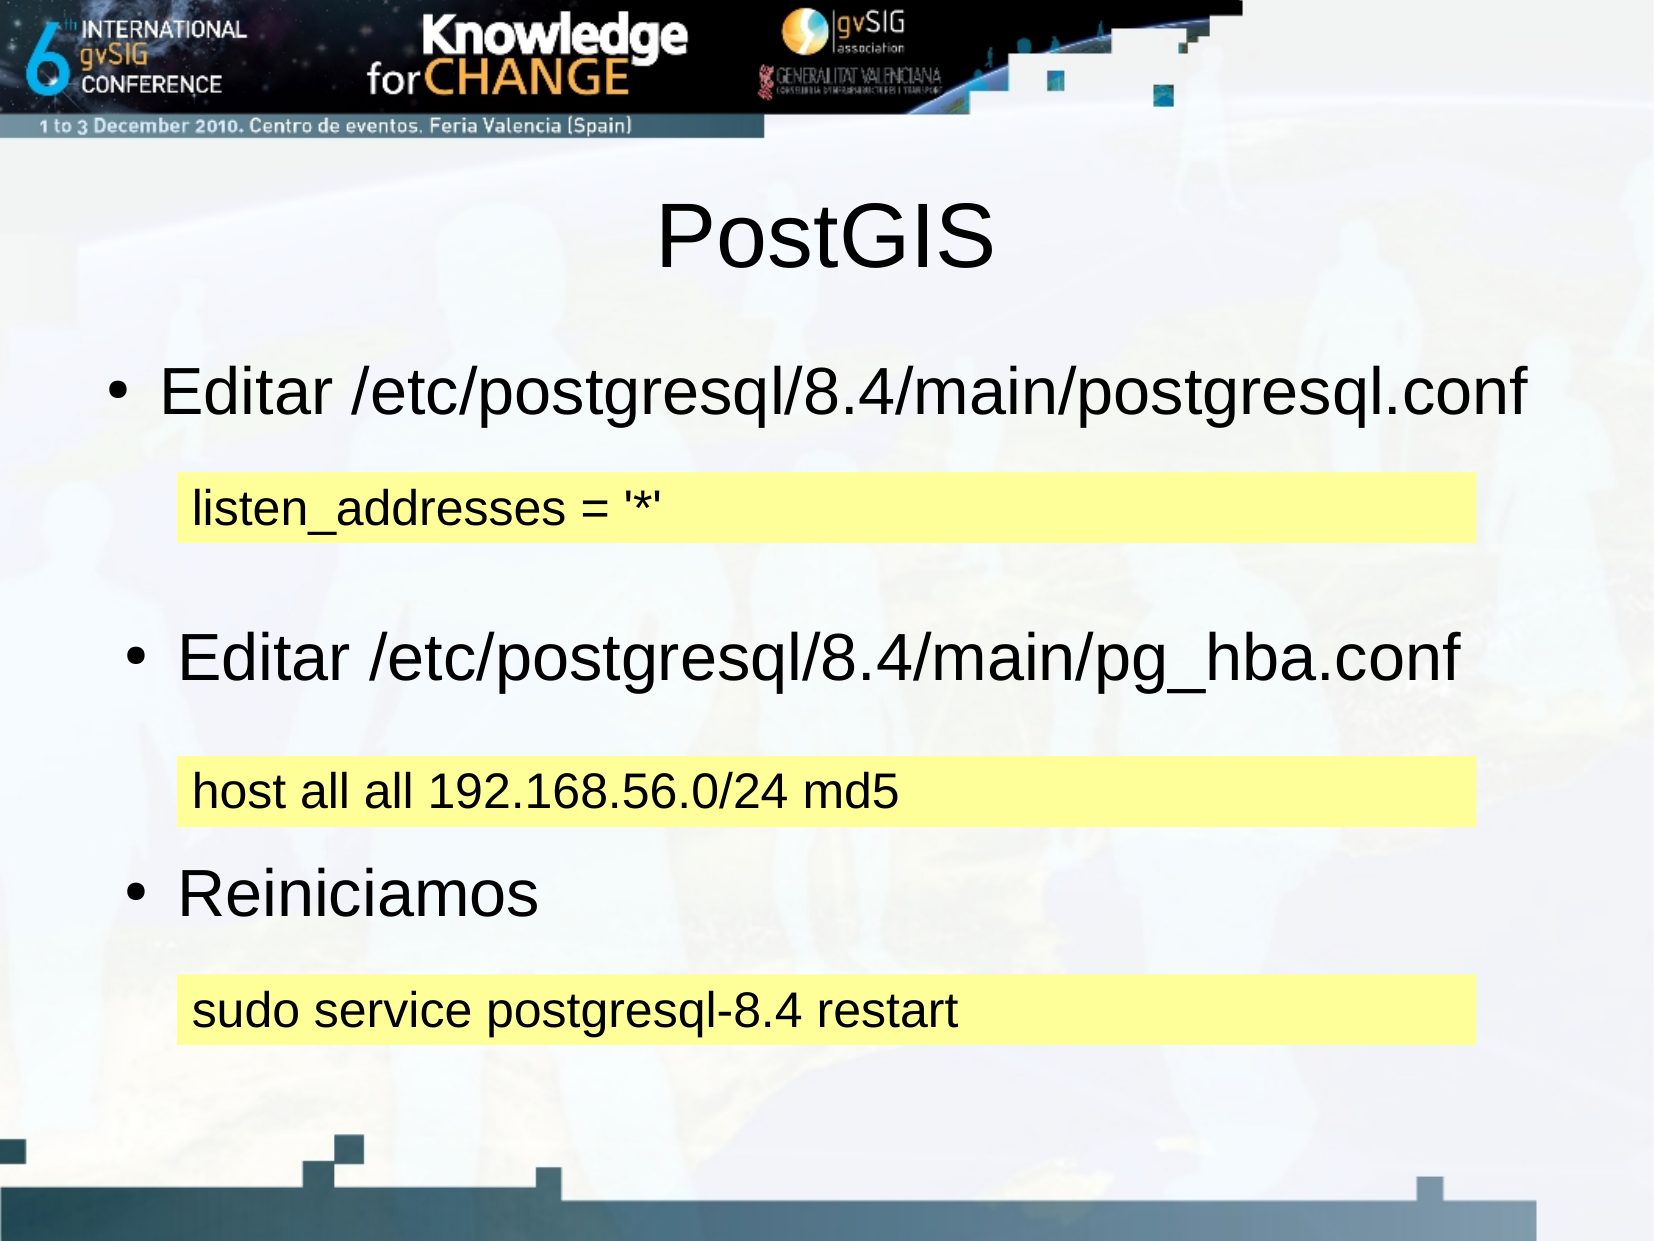

# PostGIS
Editar /etc/postgresql/8.4/main/postgresql.conf
listen_addresses = '*'
Editar /etc/postgresql/8.4/main/pg_hba.conf
host all all 192.168.56.0/24 md5
Reiniciamos
sudo service postgresql-8.4 restart